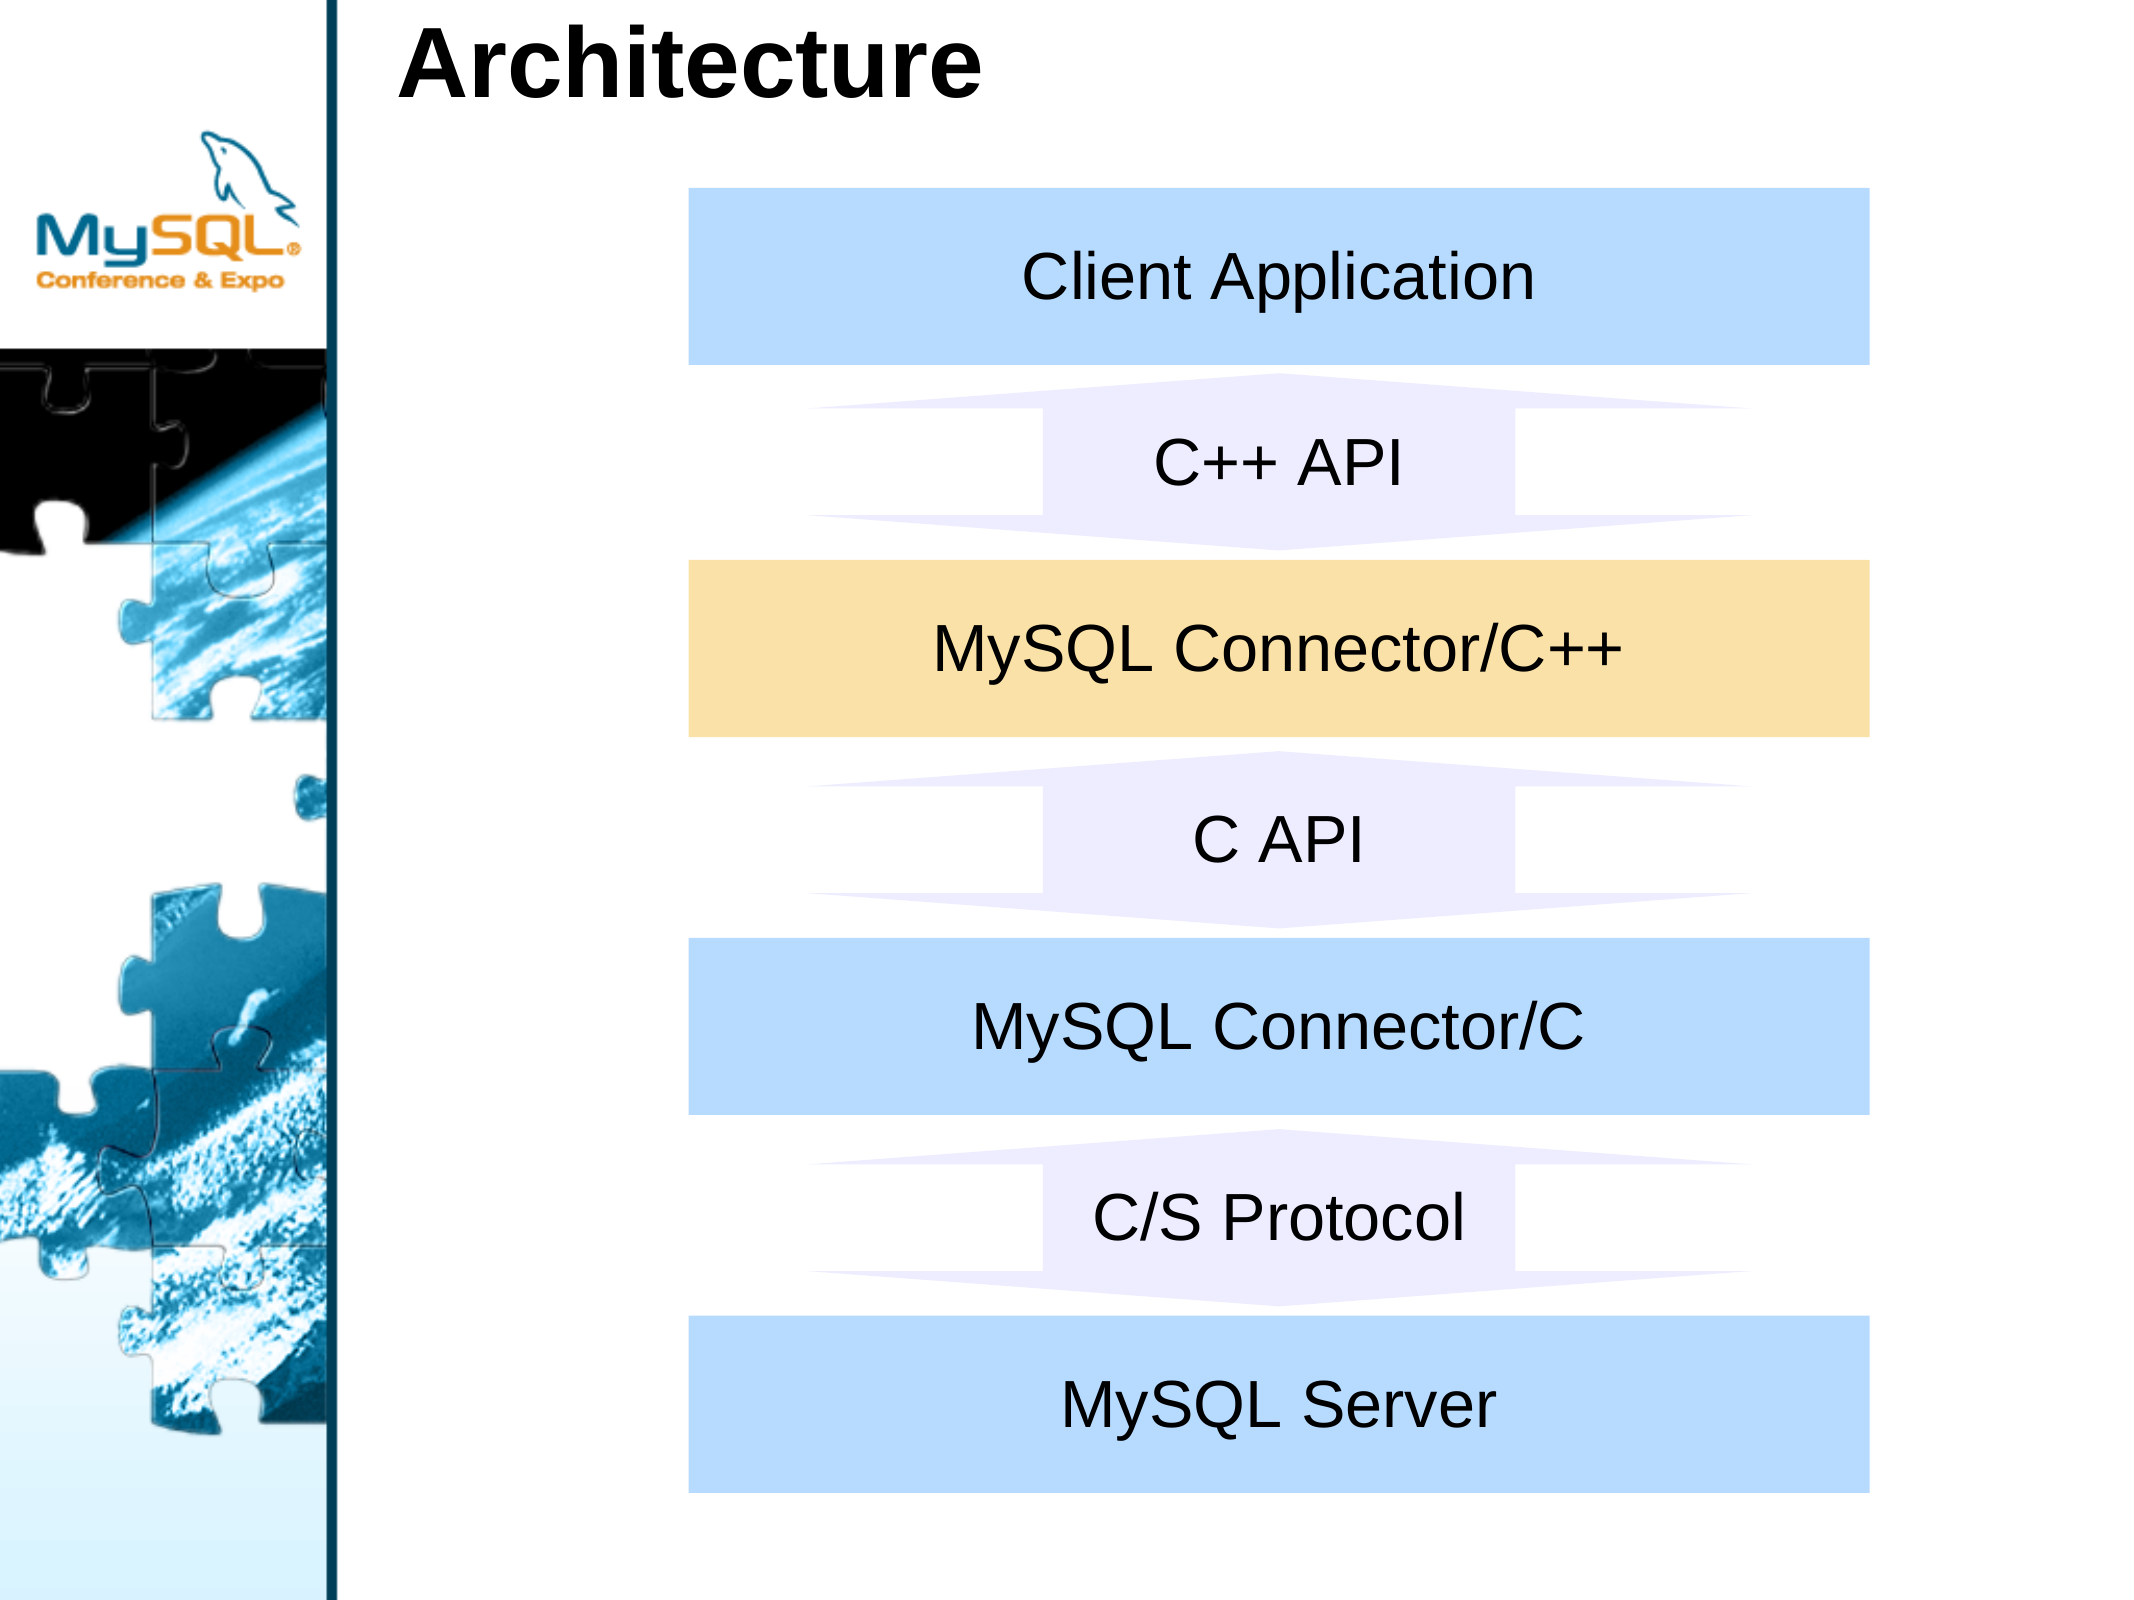

Architecture
Client Application
C++ API
MySQL Connector/C++
C API
MySQL Connector/C
C/S Protocol
MySQL Server